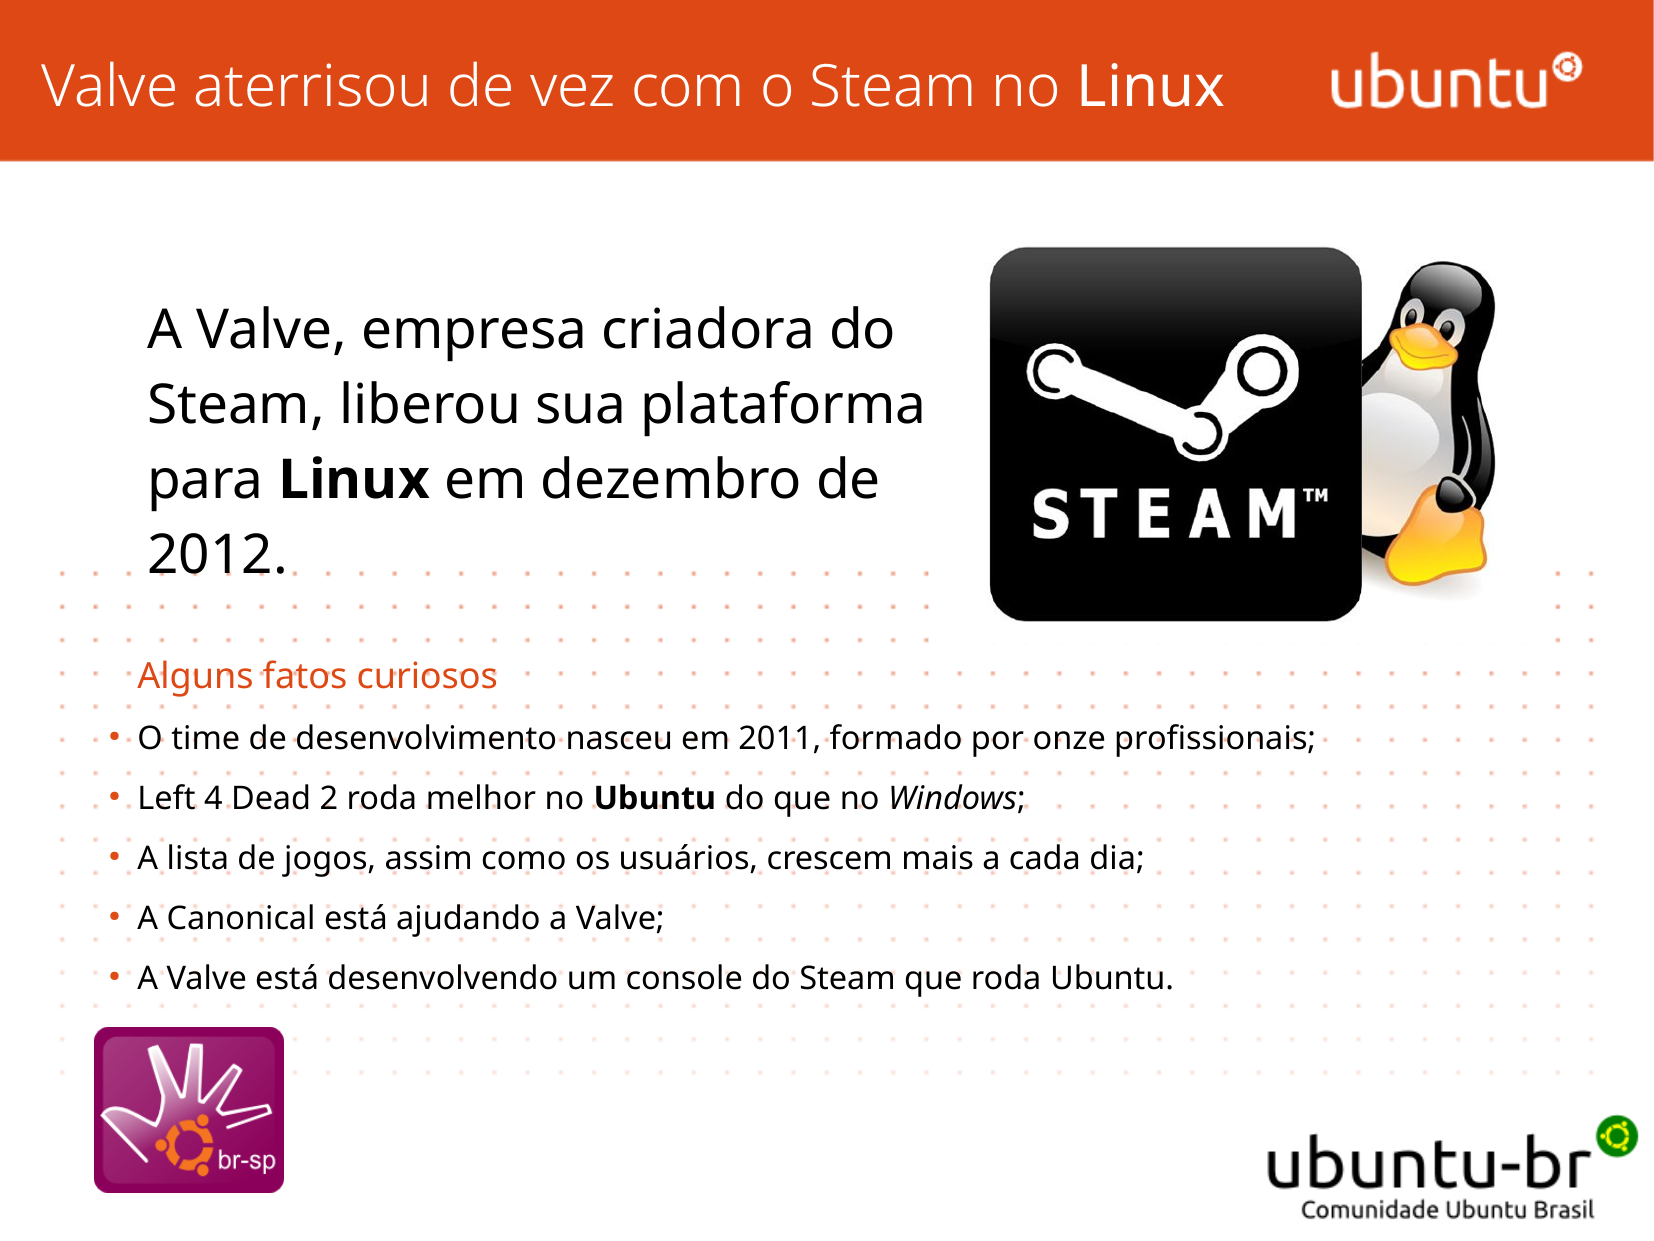

# Valve aterrisou de vez com o Steam no Linux
A Valve, empresa criadora do Steam, liberou sua plataforma para Linux em dezembro de 2012.
Alguns fatos curiosos
O time de desenvolvimento nasceu em 2011, formado por onze profissionais;
Left 4 Dead 2 roda melhor no Ubuntu do que no Windows;
A lista de jogos, assim como os usuários, crescem mais a cada dia;
A Canonical está ajudando a Valve;
A Valve está desenvolvendo um console do Steam que roda Ubuntu.